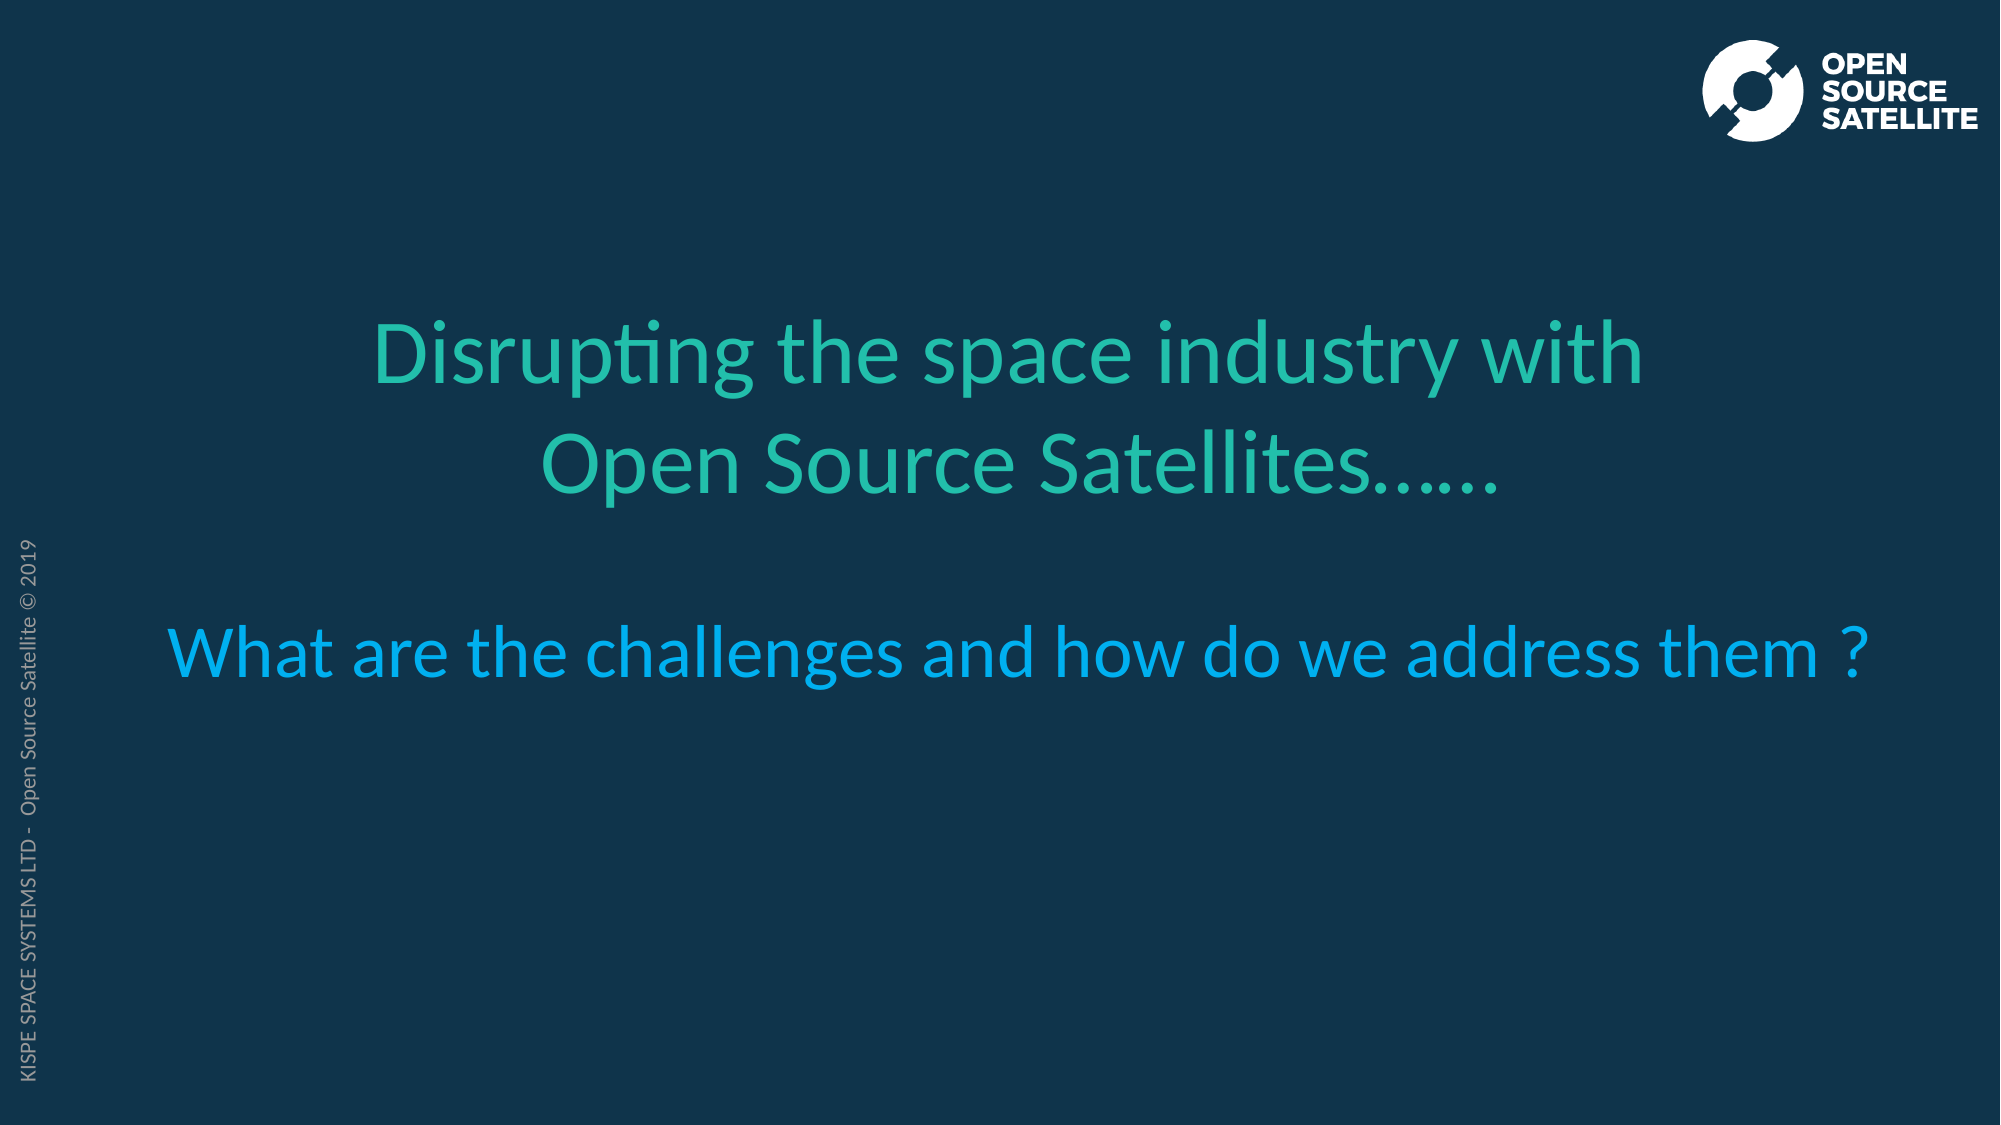

Disrupting the space industry with
Open Source Satellites……
What are the challenges and how do we address them ?